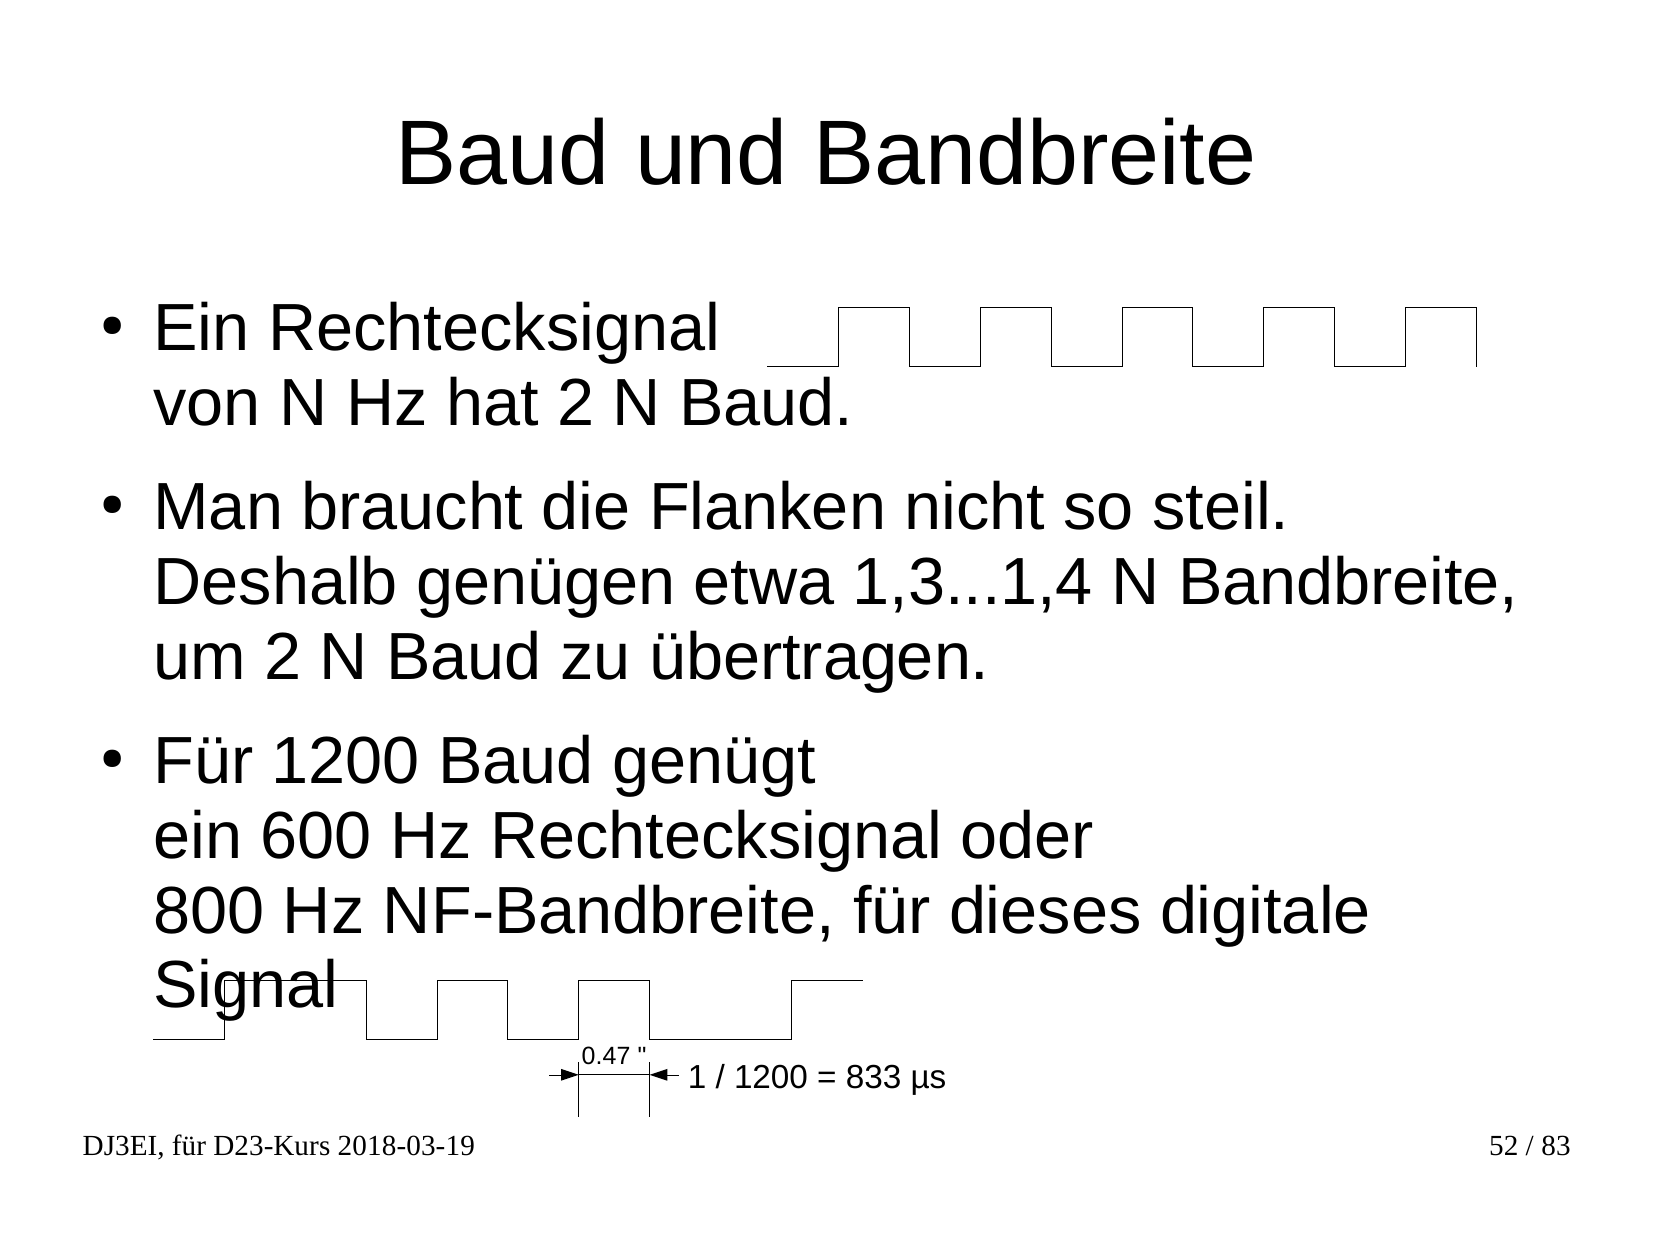

# Baud und Bandbreite
Ein Rechtecksignal
von N Hz hat 2 N Baud.
Man braucht die Flanken nicht so steil.
Deshalb genügen etwa 1,3...1,4 N Bandbreite,
um 2 N Baud zu übertragen.
Für 1200 Baud genügt
ein 600 Hz Rechtecksignal oder
800 Hz NF-Bandbreite, für dieses digitale Signal
1 / 1200 = 833 µs
52